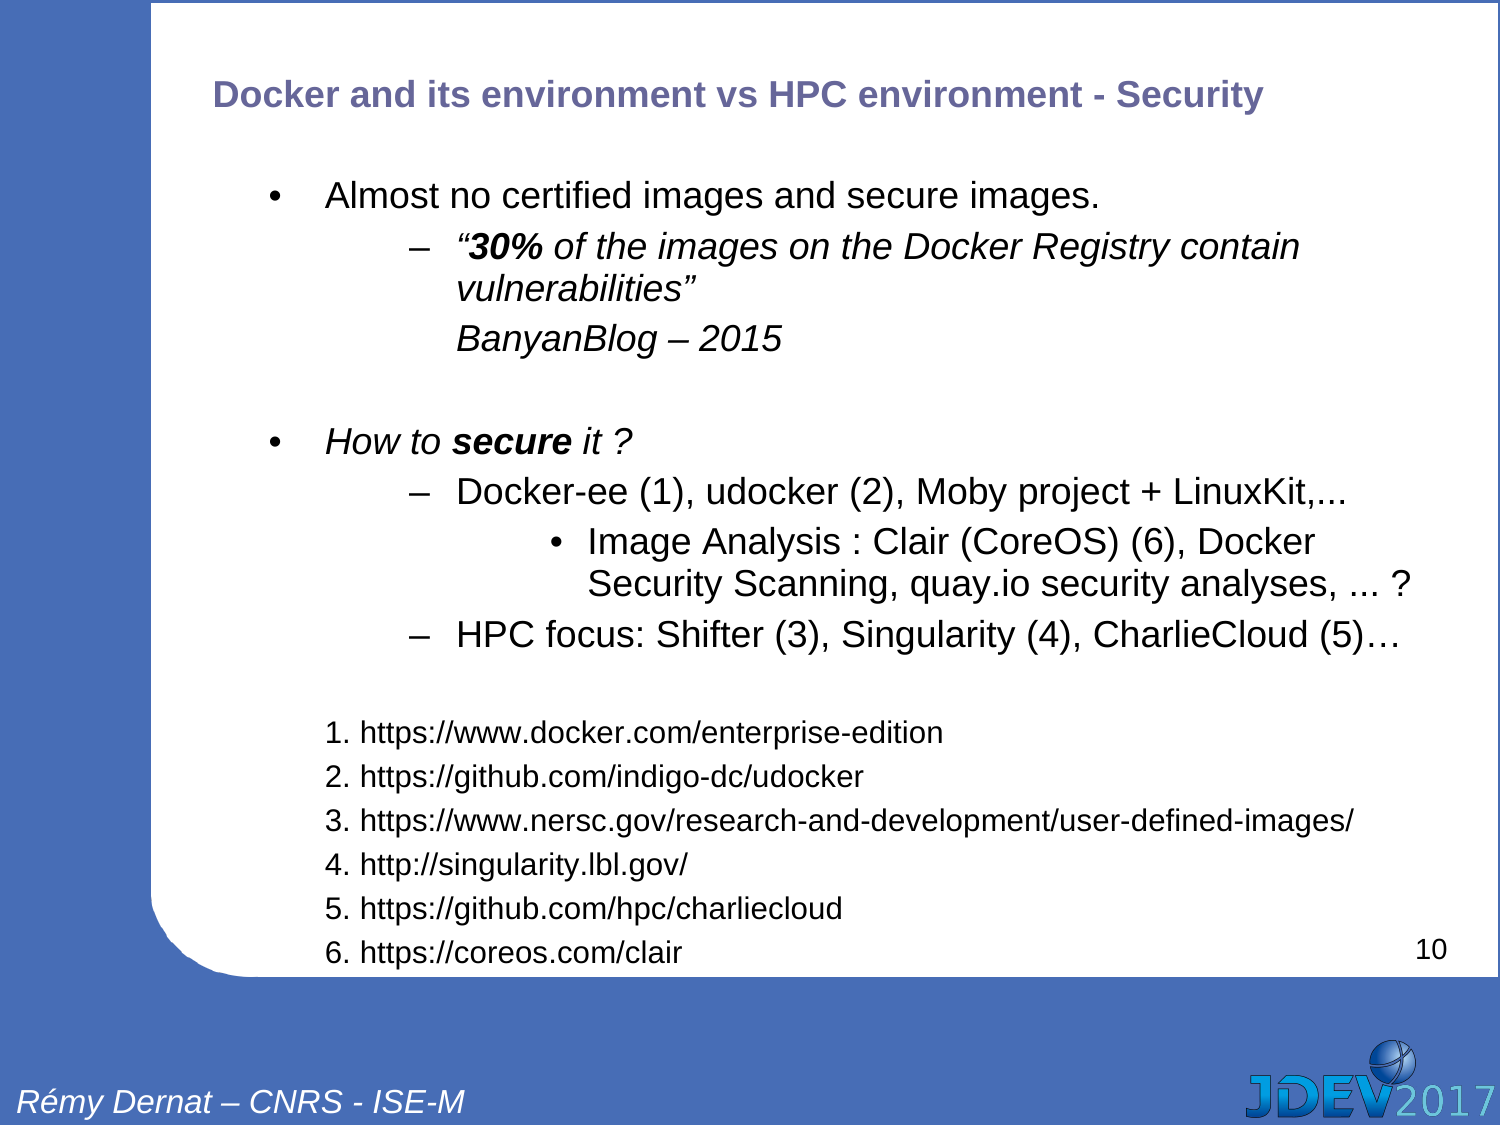

# Docker and its environment vs HPC environment - Security
Almost no certified images and secure images.
“30% of the images on the Docker Registry contain vulnerabilities”
BanyanBlog – 2015
How to secure it ?
Docker-ee (1), udocker (2), Moby project + LinuxKit,...
Image Analysis : Clair (CoreOS) (6), Docker Security Scanning, quay.io security analyses, ... ?
HPC focus: Shifter (3), Singularity (4), CharlieCloud (5)…
1. https://www.docker.com/enterprise-edition
2. https://github.com/indigo-dc/udocker
3. https://www.nersc.gov/research-and-development/user-defined-images/
4. http://singularity.lbl.gov/
5. https://github.com/hpc/charliecloud
6. https://coreos.com/clair
10
Rémy Dernat – CNRS - ISE-M